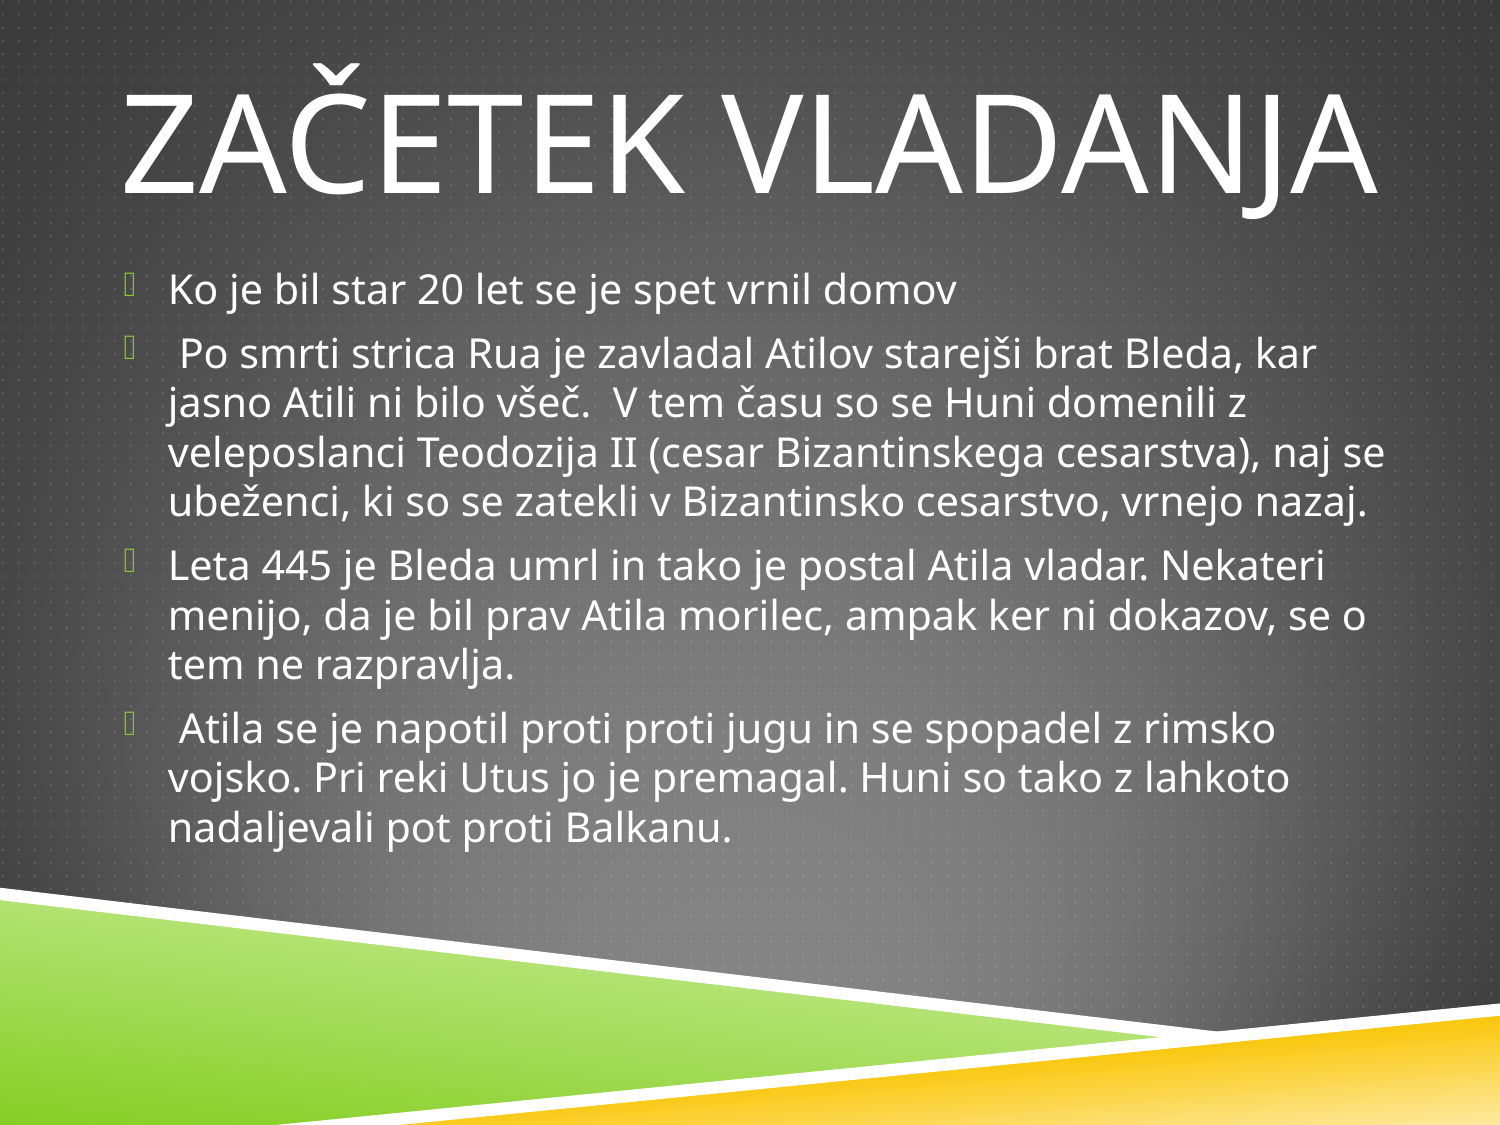

# Začetek vladanja
Ko je bil star 20 let se je spet vrnil domov
 Po smrti strica Rua je zavladal Atilov starejši brat Bleda, kar jasno Atili ni bilo všeč.  V tem času so se Huni domenili z veleposlanci Teodozija II (cesar Bizantinskega cesarstva), naj se ubeženci, ki so se zatekli v Bizantinsko cesarstvo, vrnejo nazaj.
Leta 445 je Bleda umrl in tako je postal Atila vladar. Nekateri menijo, da je bil prav Atila morilec, ampak ker ni dokazov, se o tem ne razpravlja.
 Atila se je napotil proti proti jugu in se spopadel z rimsko vojsko. Pri reki Utus jo je premagal. Huni so tako z lahkoto nadaljevali pot proti Balkanu.